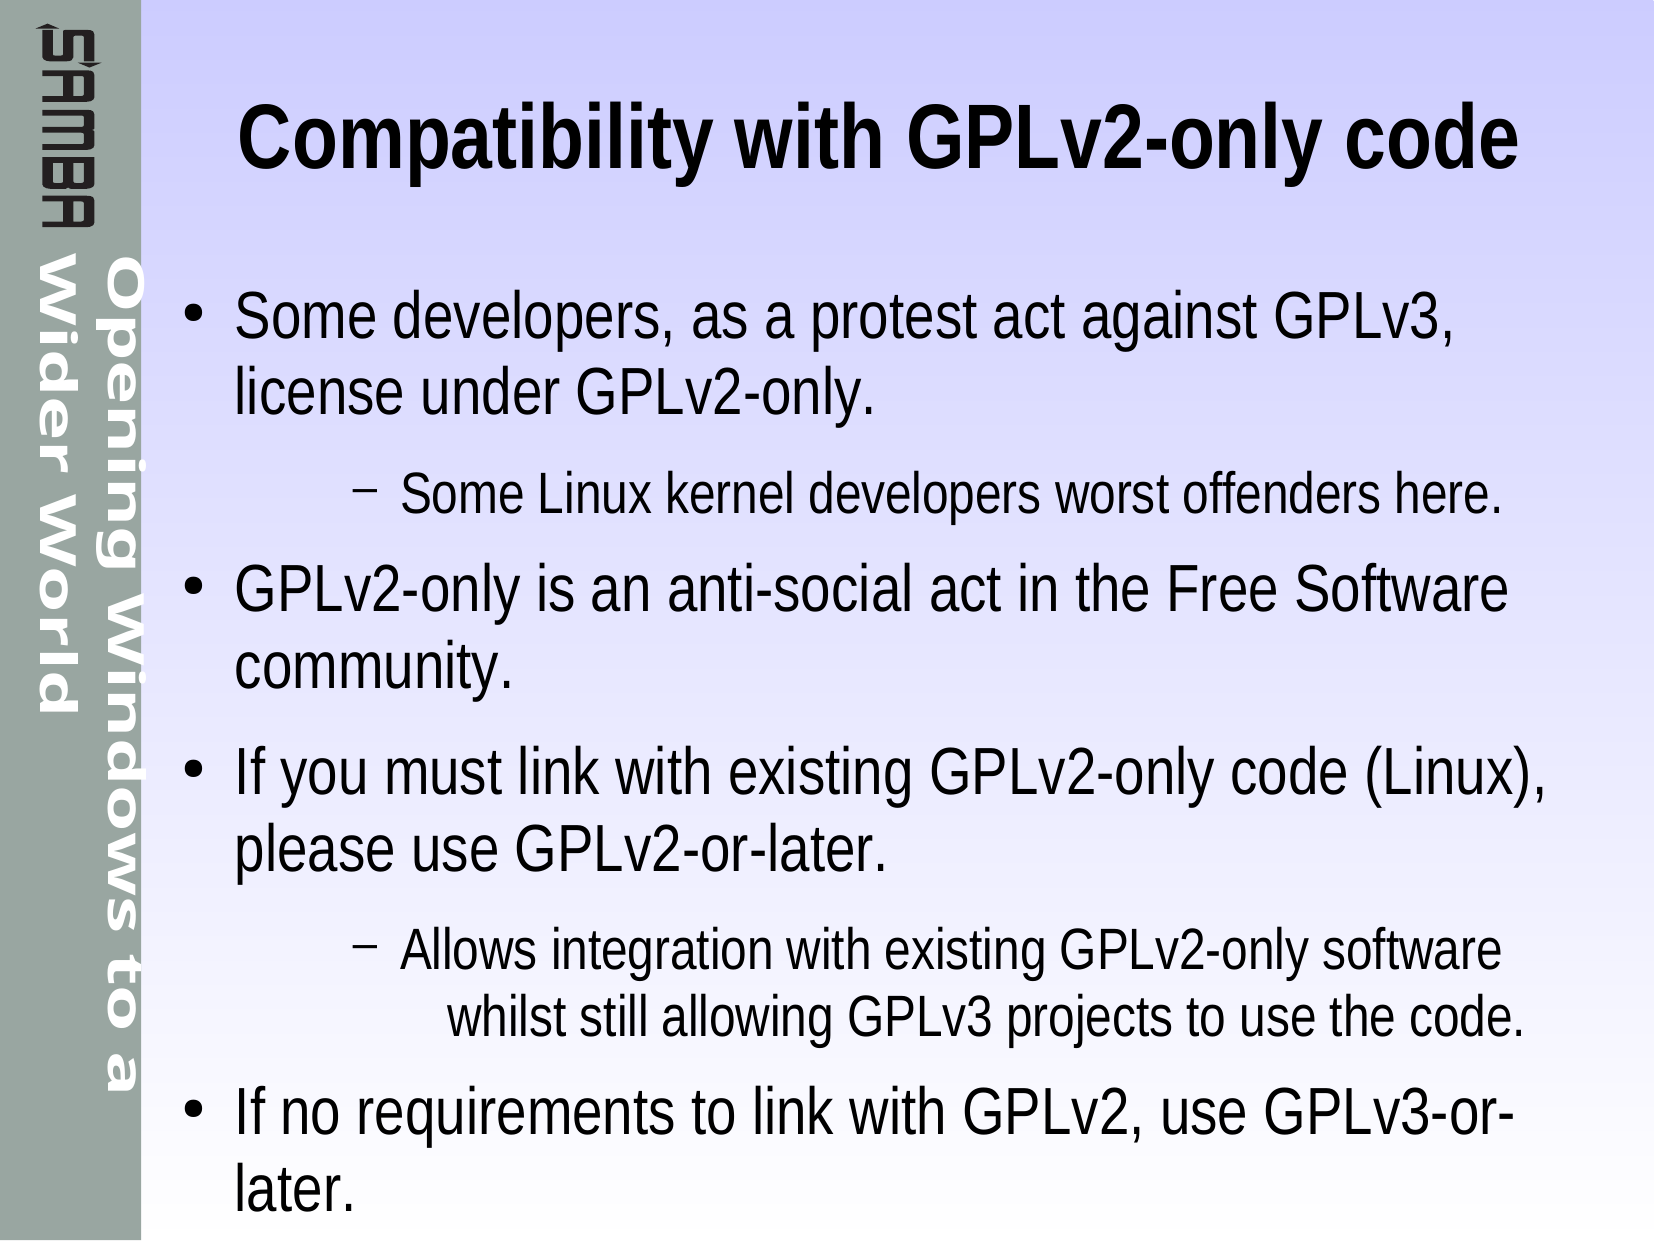

# Compatibility with GPLv2-only code
Some developers, as a protest act against GPLv3, license under GPLv2-only.
Some Linux kernel developers worst offenders here.
GPLv2-only is an anti-social act in the Free Software community.
If you must link with existing GPLv2-only code (Linux), please use GPLv2-or-later.
Allows integration with existing GPLv2-only software whilst still allowing GPLv3 projects to use the code.
If no requirements to link with GPLv2, use GPLv3-or-later.